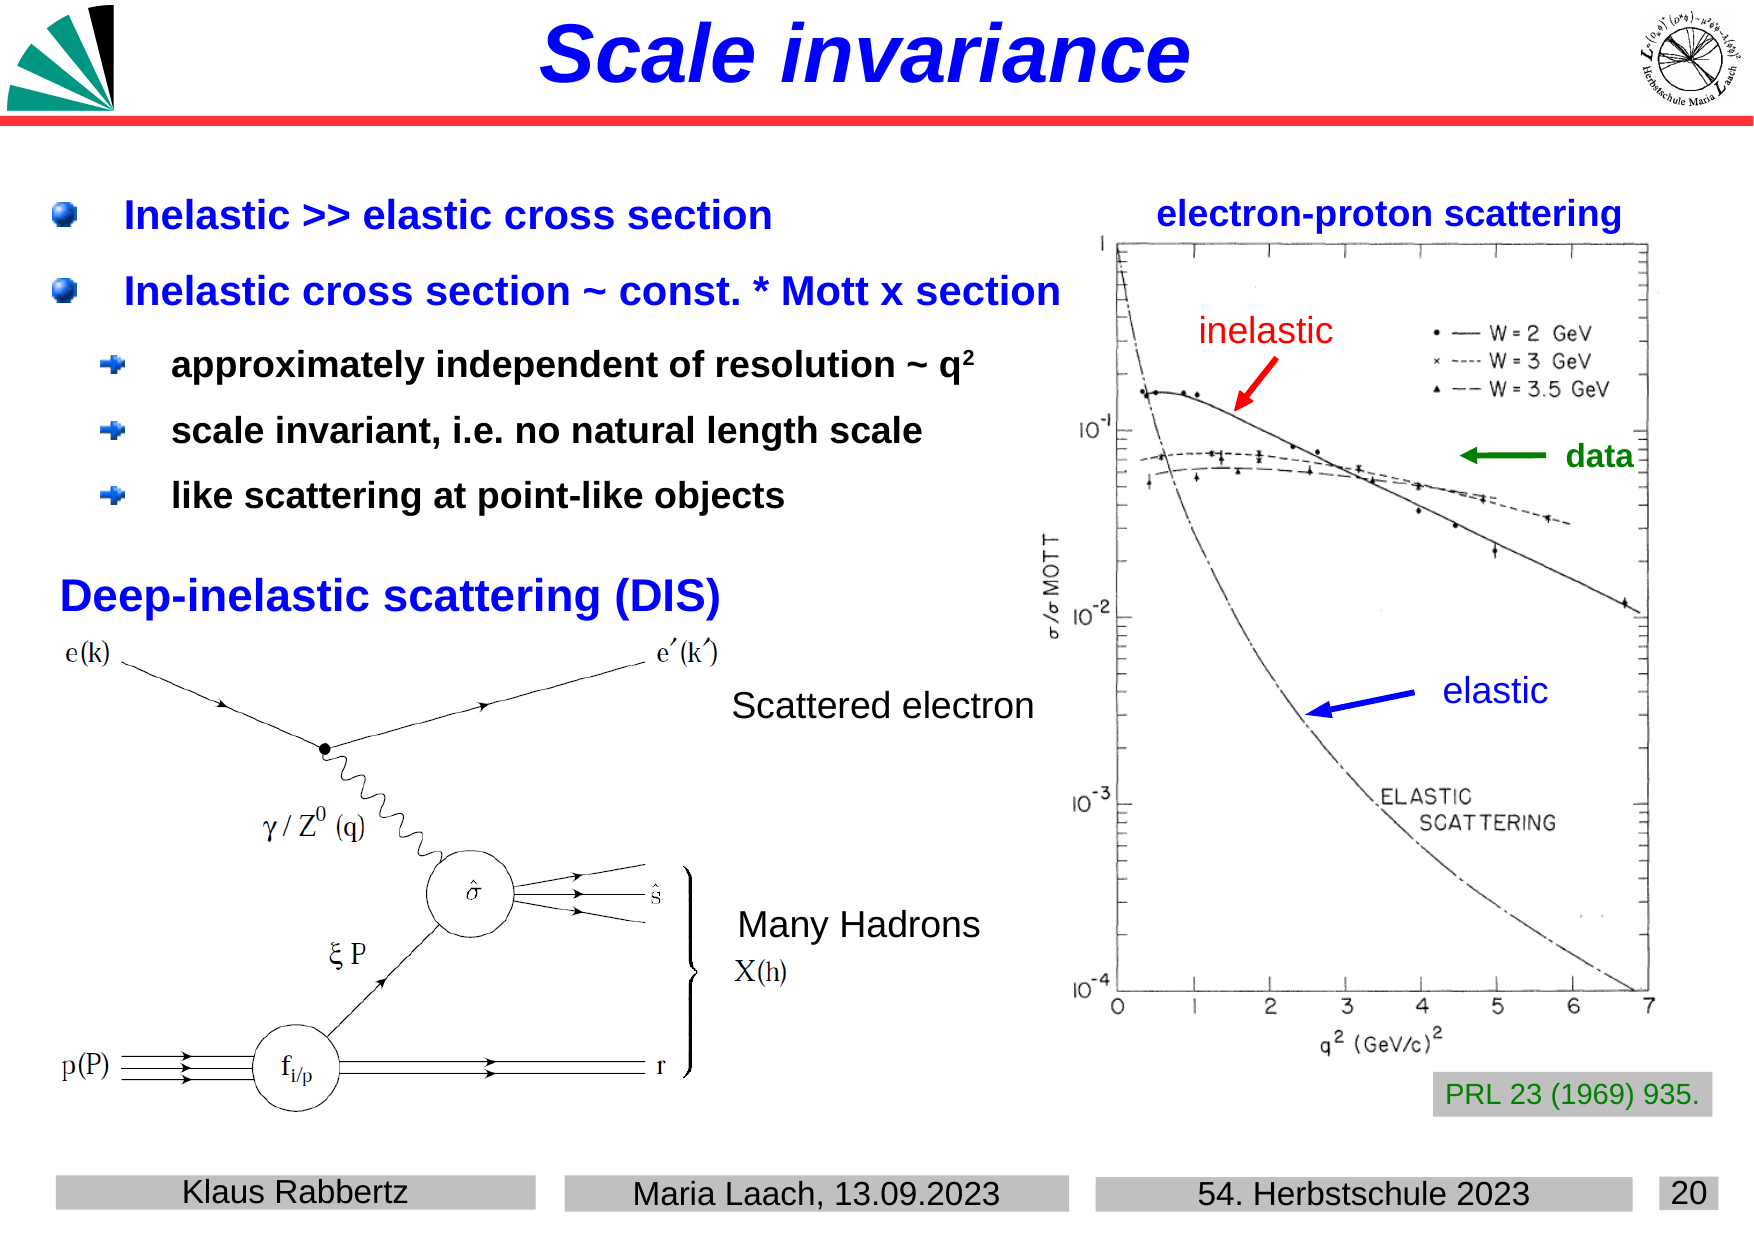

# Scale invariance
electron-proton scattering
Inelastic >> elastic cross section
Inelastic cross section ~ const. * Mott x section
approximately independent of resolution ~ q2
scale invariant, i.e. no natural length scale
like scattering at point-like objects
inelastic
data
Gestreutes
Elektron
Deep-inelastic scattering (DIS)
elastic
Scattered electron
Many Hadrons
PRL 23 (1969) 935.